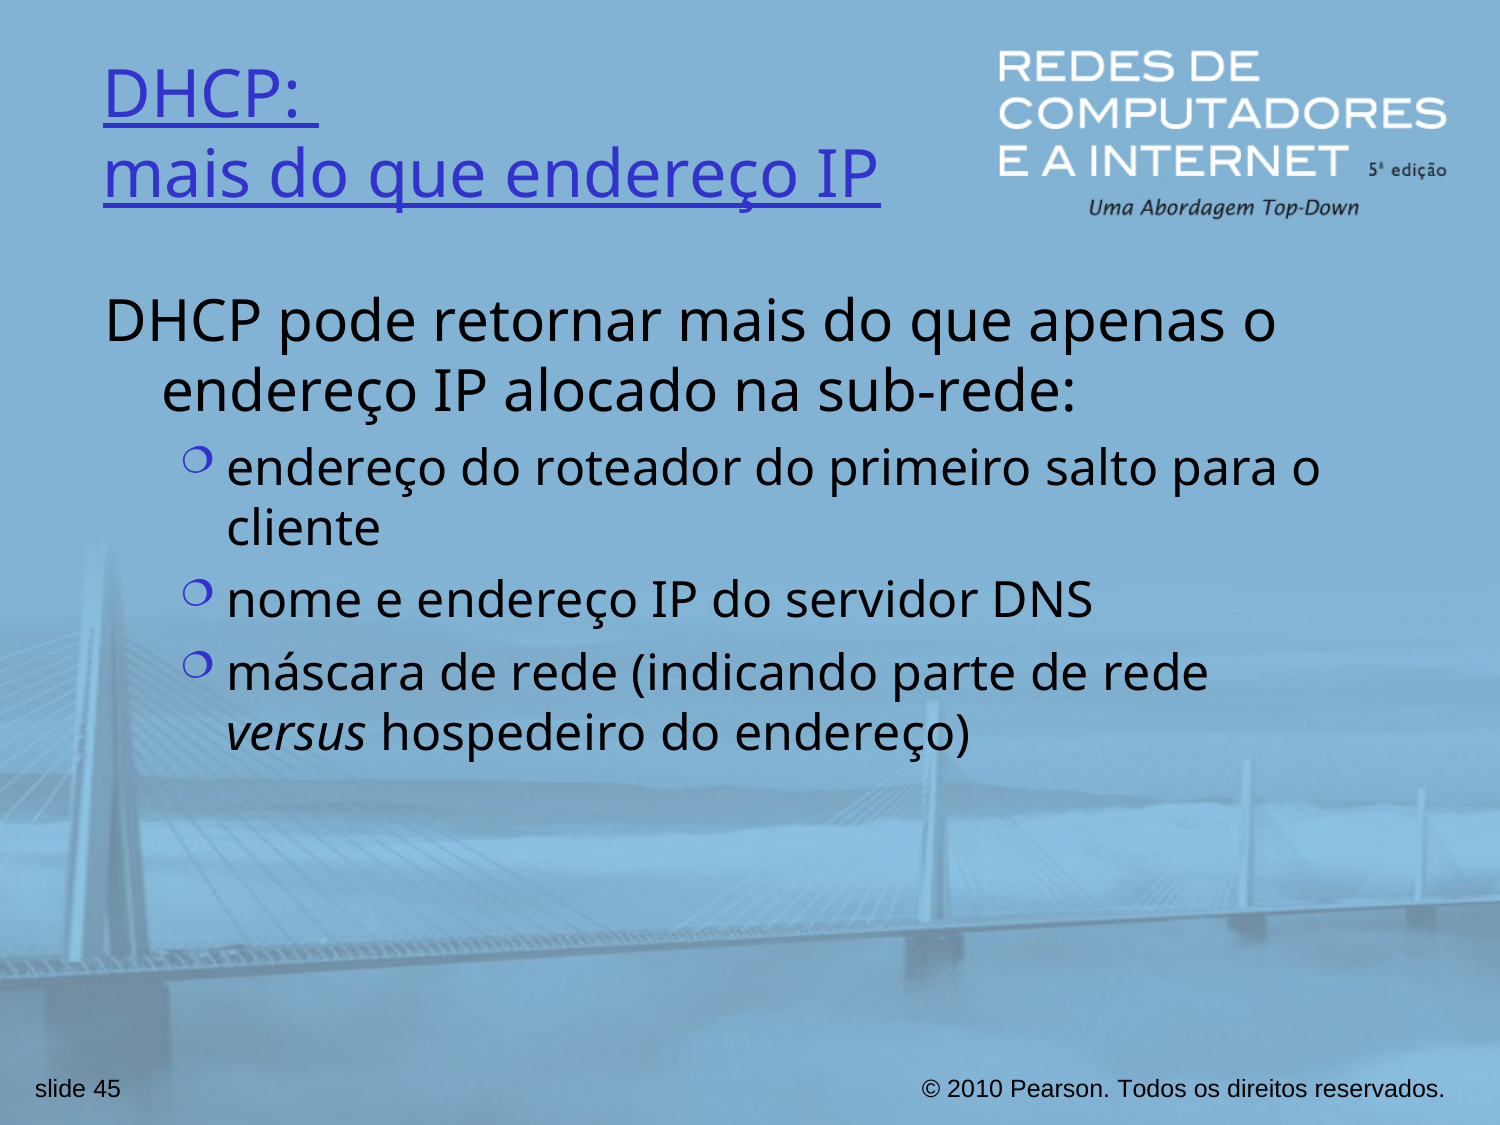

# DHCP: mais do que endereço IP
DHCP pode retornar mais do que apenas o endereço IP alocado na sub-rede:
endereço do roteador do primeiro salto para o cliente
nome e endereço IP do servidor DNS
máscara de rede (indicando parte de rede versus hospedeiro do endereço)